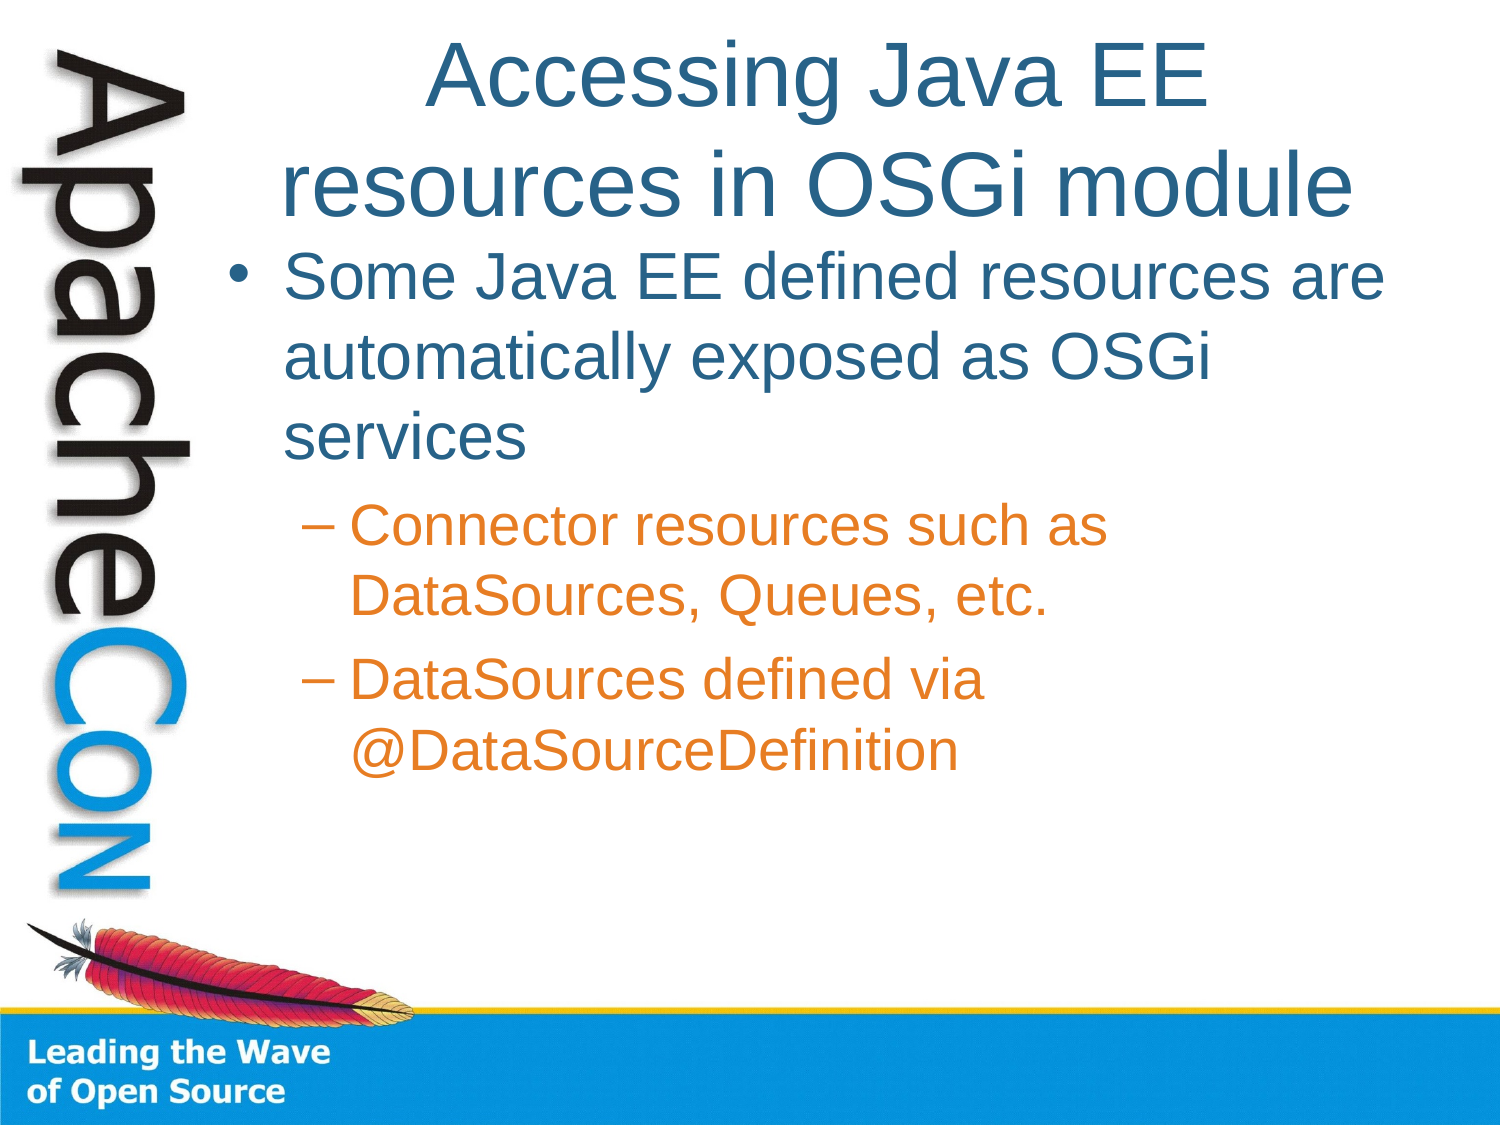

# Accessing Java EE resources in OSGi module
Some Java EE defined resources are automatically exposed as OSGi services
Connector resources such as DataSources, Queues, etc.
DataSources defined via @DataSourceDefinition